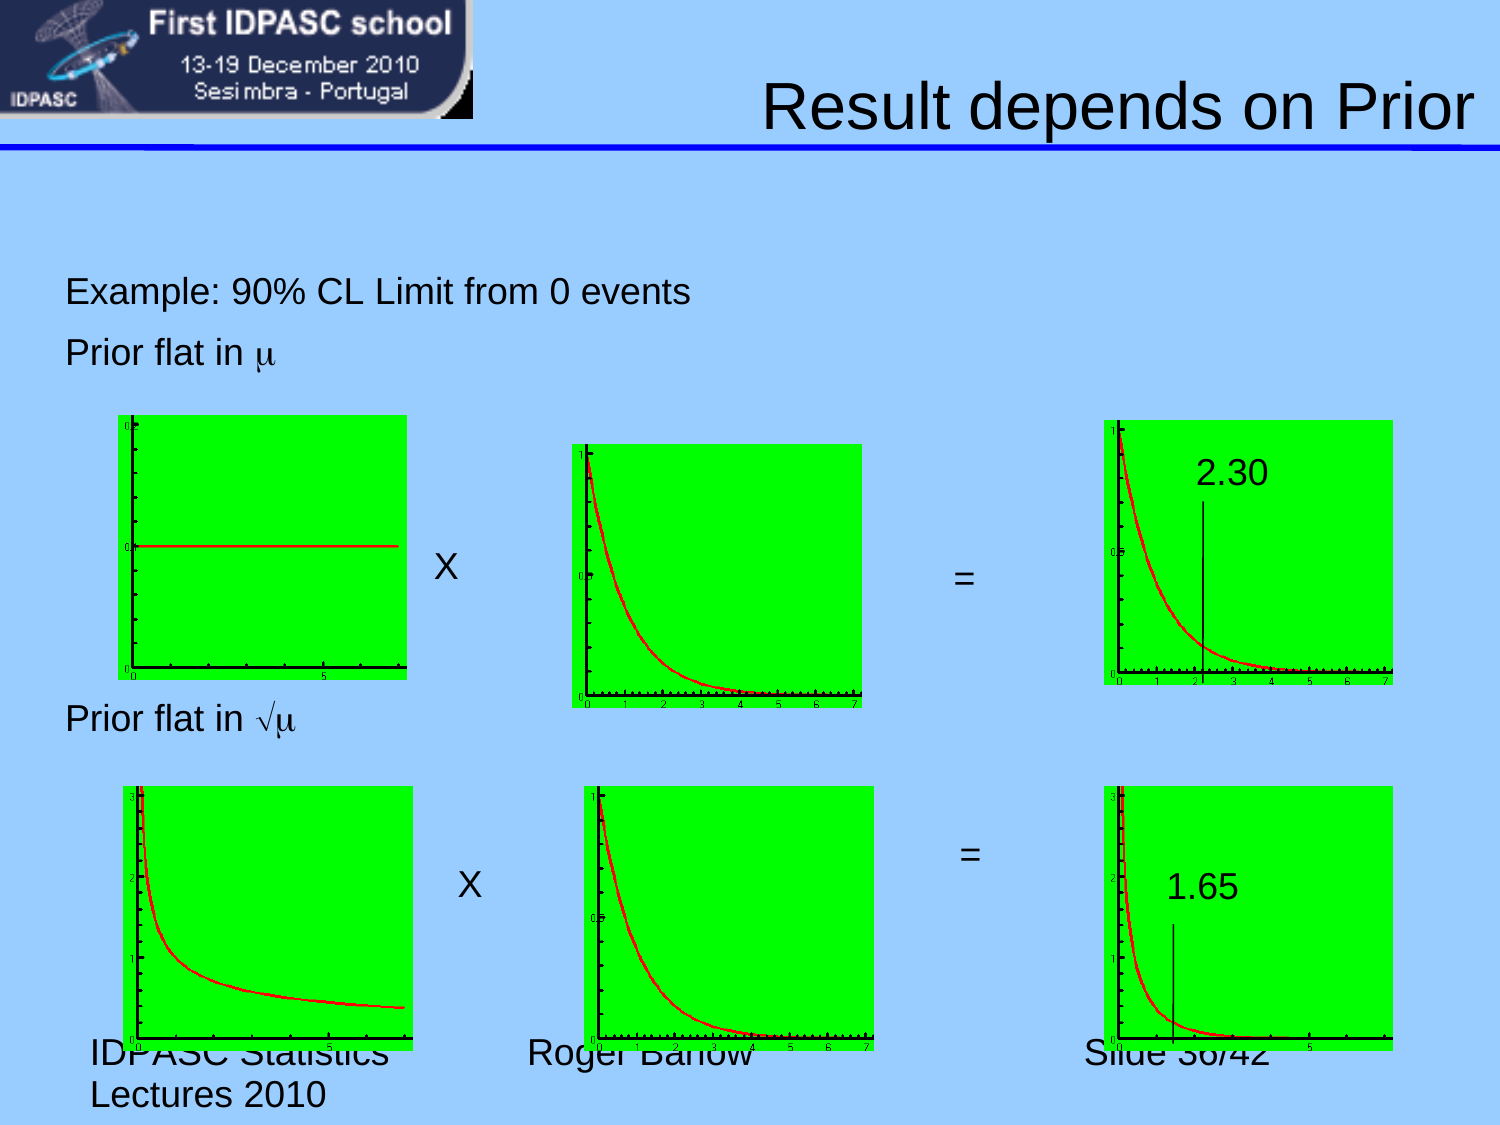

# Result depends on Prior
Example: 90% CL Limit from 0 events
Prior flat in 
Prior flat in 
2.30
X
=
=
X
1.65
36